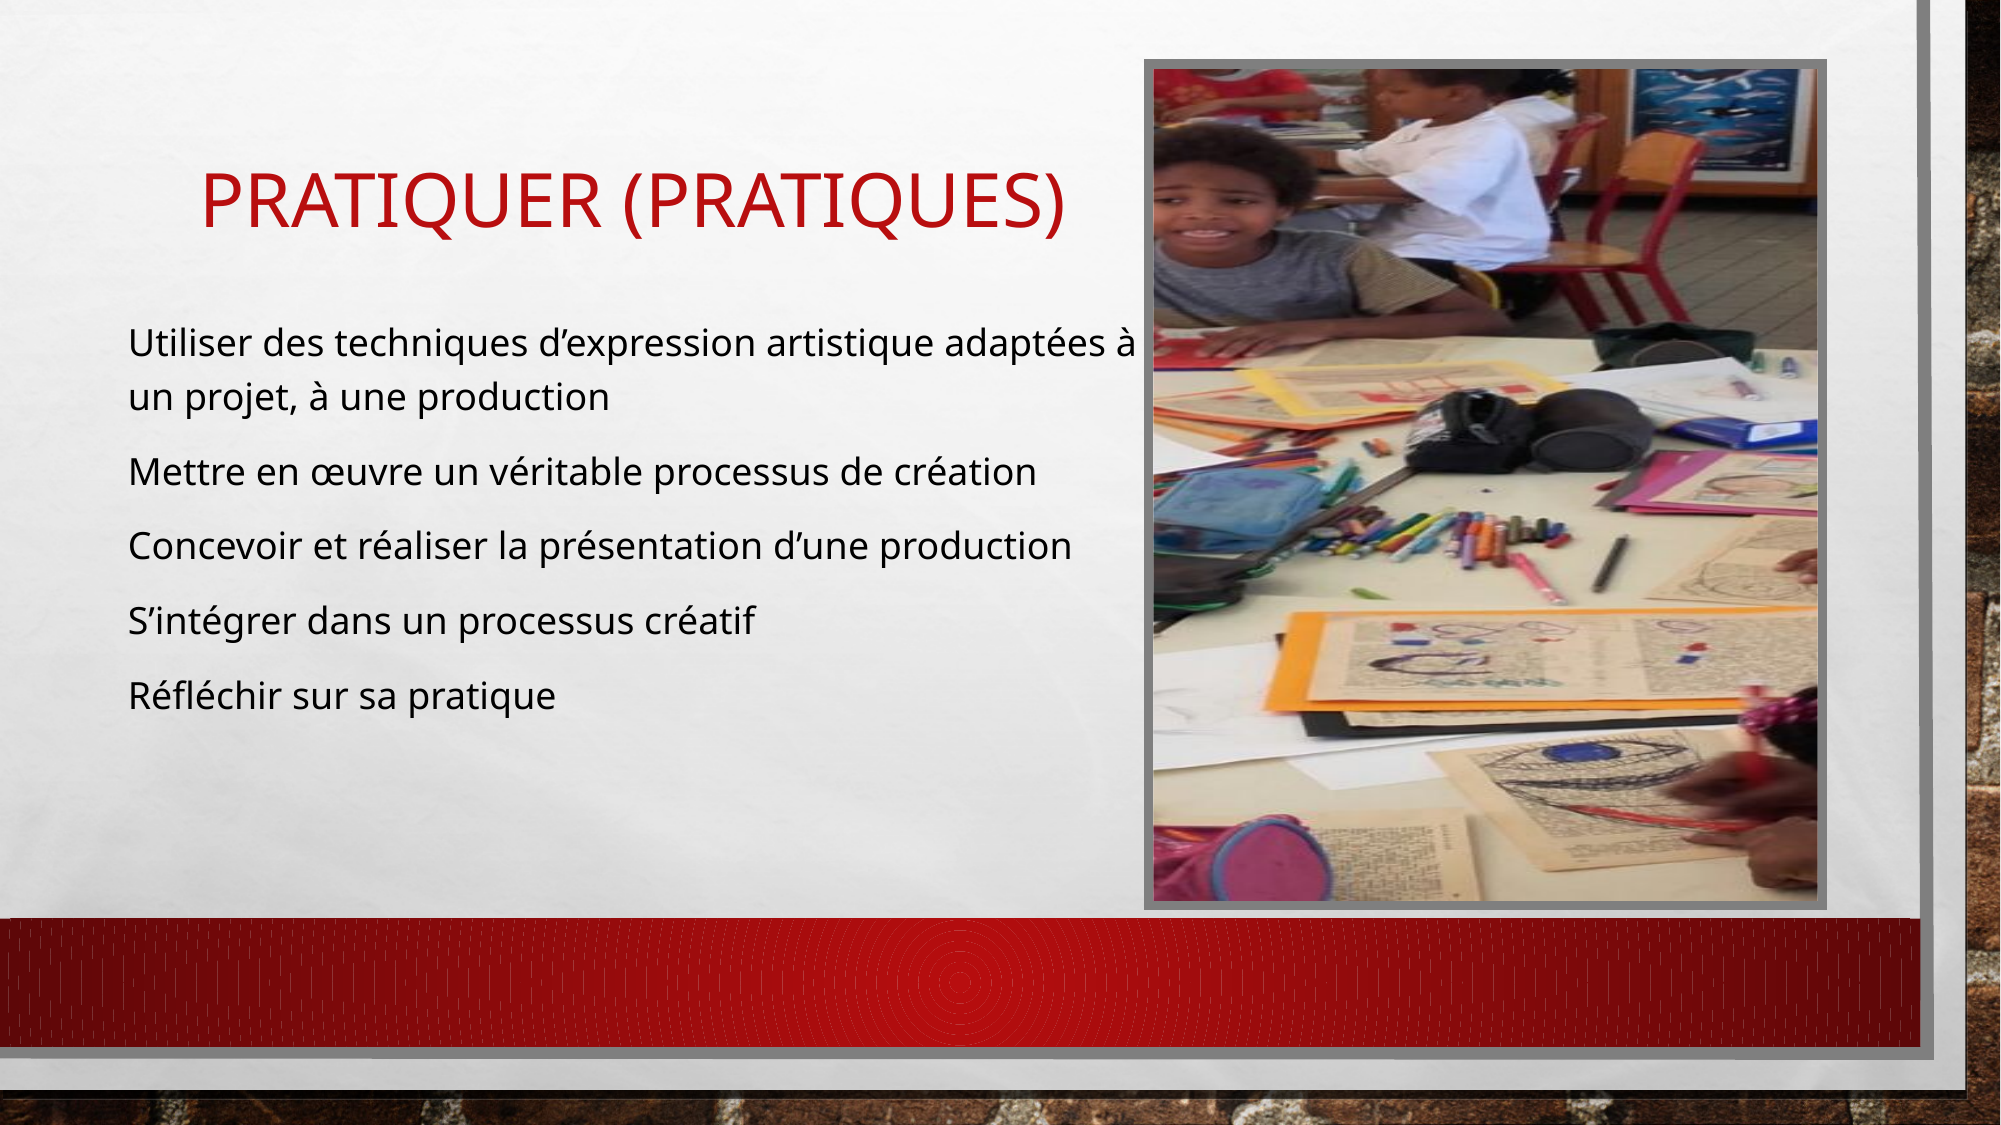

# Pratiquer (pratiques)
Utiliser des techniques d’expression artistique adaptées à un projet, à une production
Mettre en œuvre un véritable processus de création
Concevoir et réaliser la présentation d’une production
S’intégrer dans un processus créatif
Réfléchir sur sa pratique